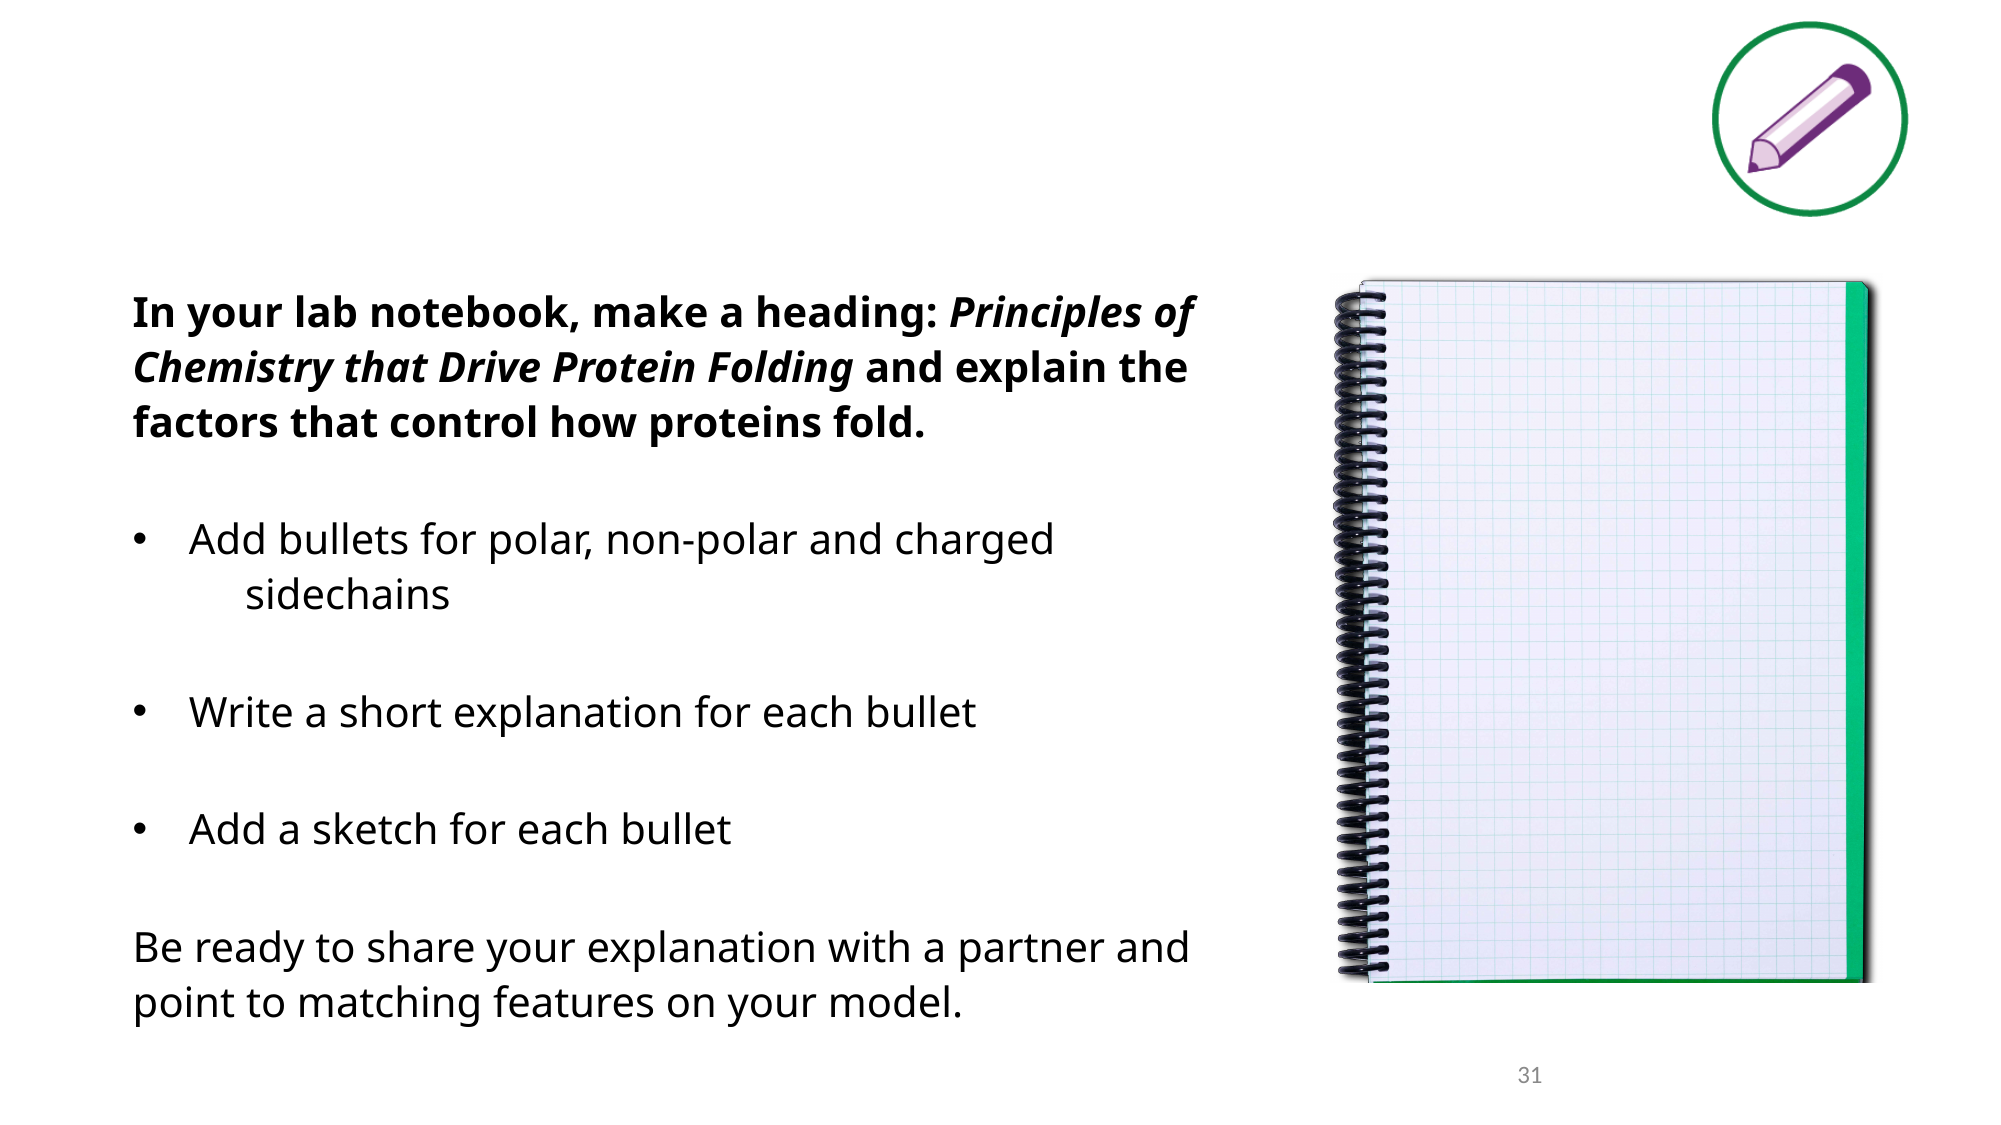

Tertiary Structure: Why do Proteins Fold?
In your lab notebook, make a heading: Principles of Chemistry that Drive Protein Folding and explain the factors that control how proteins fold.
Add bullets for polar, non-polar and charged sidechains
Write a short explanation for each bullet
Add a sketch for each bullet
Be ready to share your explanation with a partner and point to matching features on your model.